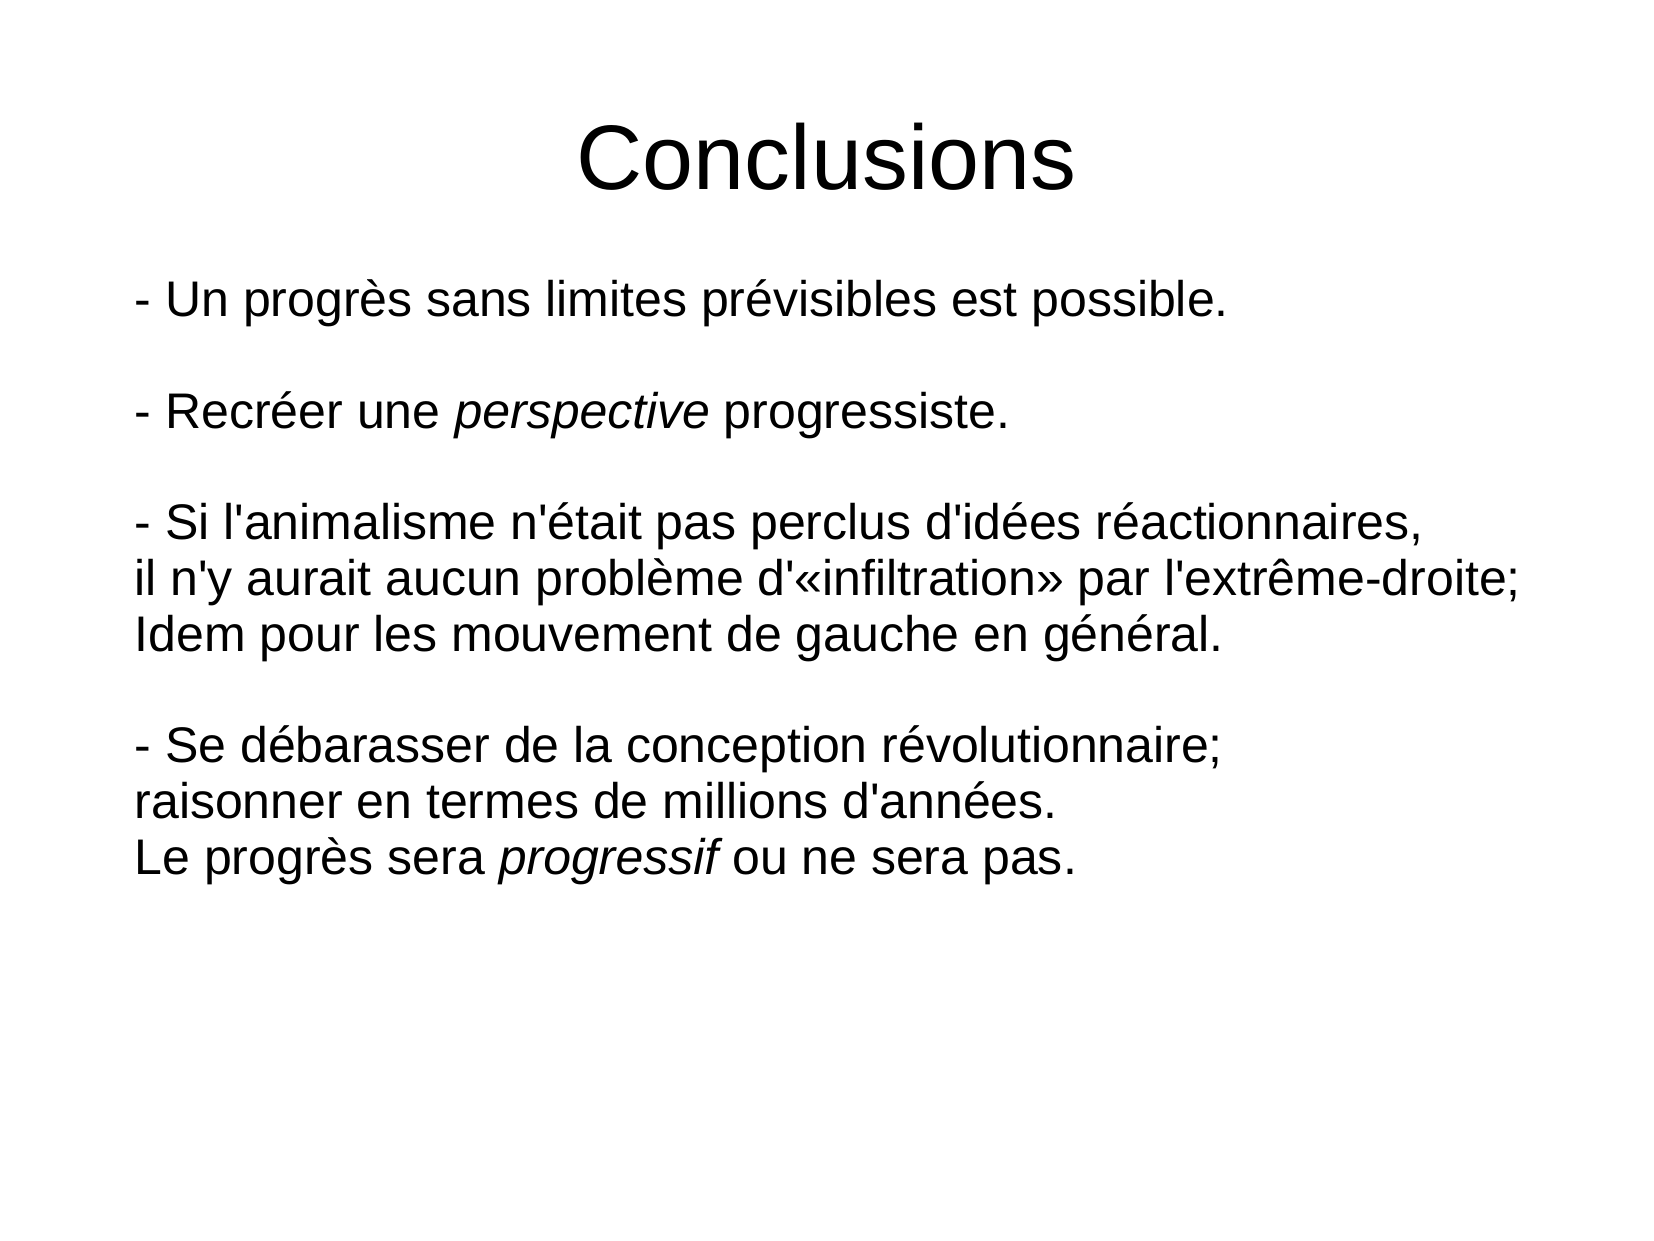

# Conclusions
- Un progrès sans limites prévisibles est possible.
- Recréer une perspective progressiste.
- Si l'animalisme n'était pas perclus d'idées réactionnaires,
il n'y aurait aucun problème d'«infiltration» par l'extrême-droite;
Idem pour les mouvement de gauche en général.
- Se débarasser de la conception révolutionnaire;
raisonner en termes de millions d'années.
Le progrès sera progressif ou ne sera pas.